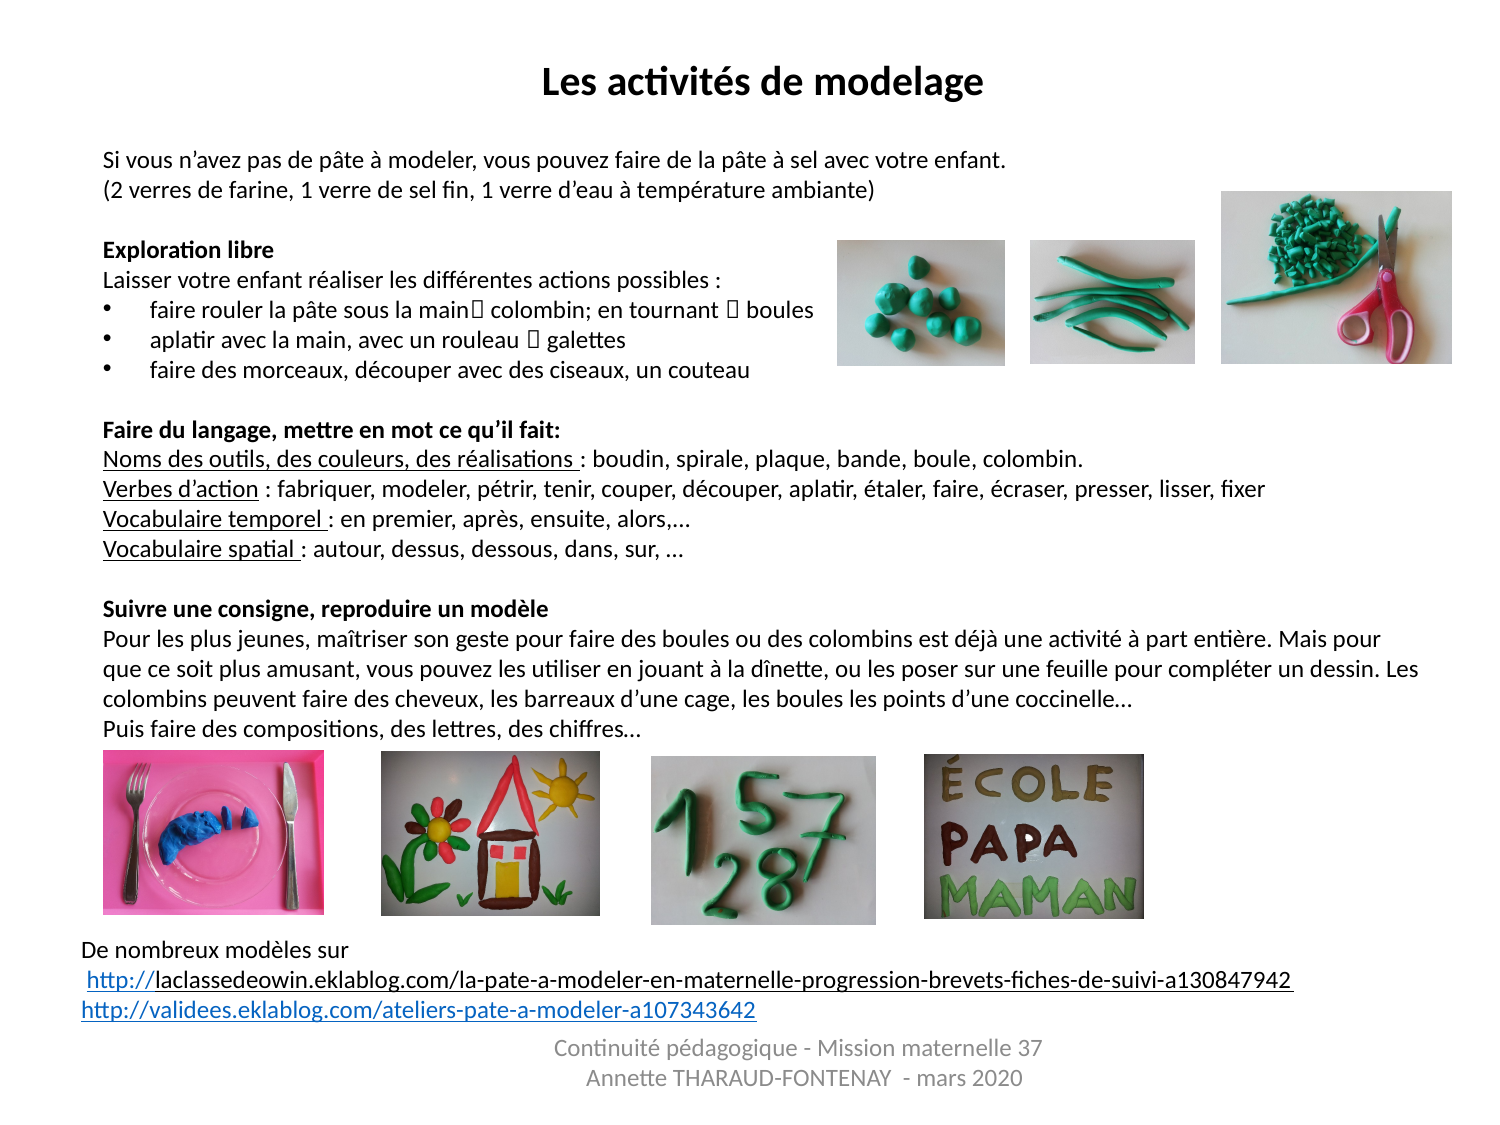

Les activités de modelage
Si vous n’avez pas de pâte à modeler, vous pouvez faire de la pâte à sel avec votre enfant.
(2 verres de farine, 1 verre de sel fin, 1 verre d’eau à température ambiante)
Exploration libre
Laisser votre enfant réaliser les différentes actions possibles :
faire rouler la pâte sous la main colombin; en tournant  boules
aplatir avec la main, avec un rouleau  galettes
faire des morceaux, découper avec des ciseaux, un couteau
Faire du langage, mettre en mot ce qu’il fait:
Noms des outils, des couleurs, des réalisations : boudin, spirale, plaque, bande, boule, colombin.
Verbes d’action : fabriquer, modeler, pétrir, tenir, couper, découper, aplatir, étaler, faire, écraser, presser, lisser, fixer
Vocabulaire temporel : en premier, après, ensuite, alors,...
Vocabulaire spatial : autour, dessus, dessous, dans, sur, …
Suivre une consigne, reproduire un modèle
Pour les plus jeunes, maîtriser son geste pour faire des boules ou des colombins est déjà une activité à part entière. Mais pour que ce soit plus amusant, vous pouvez les utiliser en jouant à la dînette, ou les poser sur une feuille pour compléter un dessin. Les colombins peuvent faire des cheveux, les barreaux d’une cage, les boules les points d’une coccinelle…
Puis faire des compositions, des lettres, des chiffres…
De nombreux modèles sur
 http://laclassedeowin.eklablog.com/la-pate-a-modeler-en-maternelle-progression-brevets-fiches-de-suivi-a130847942
http://validees.eklablog.com/ateliers-pate-a-modeler-a107343642
Continuité pédagogique - Mission maternelle 37
Annette THARAUD-FONTENAY - mars 2020